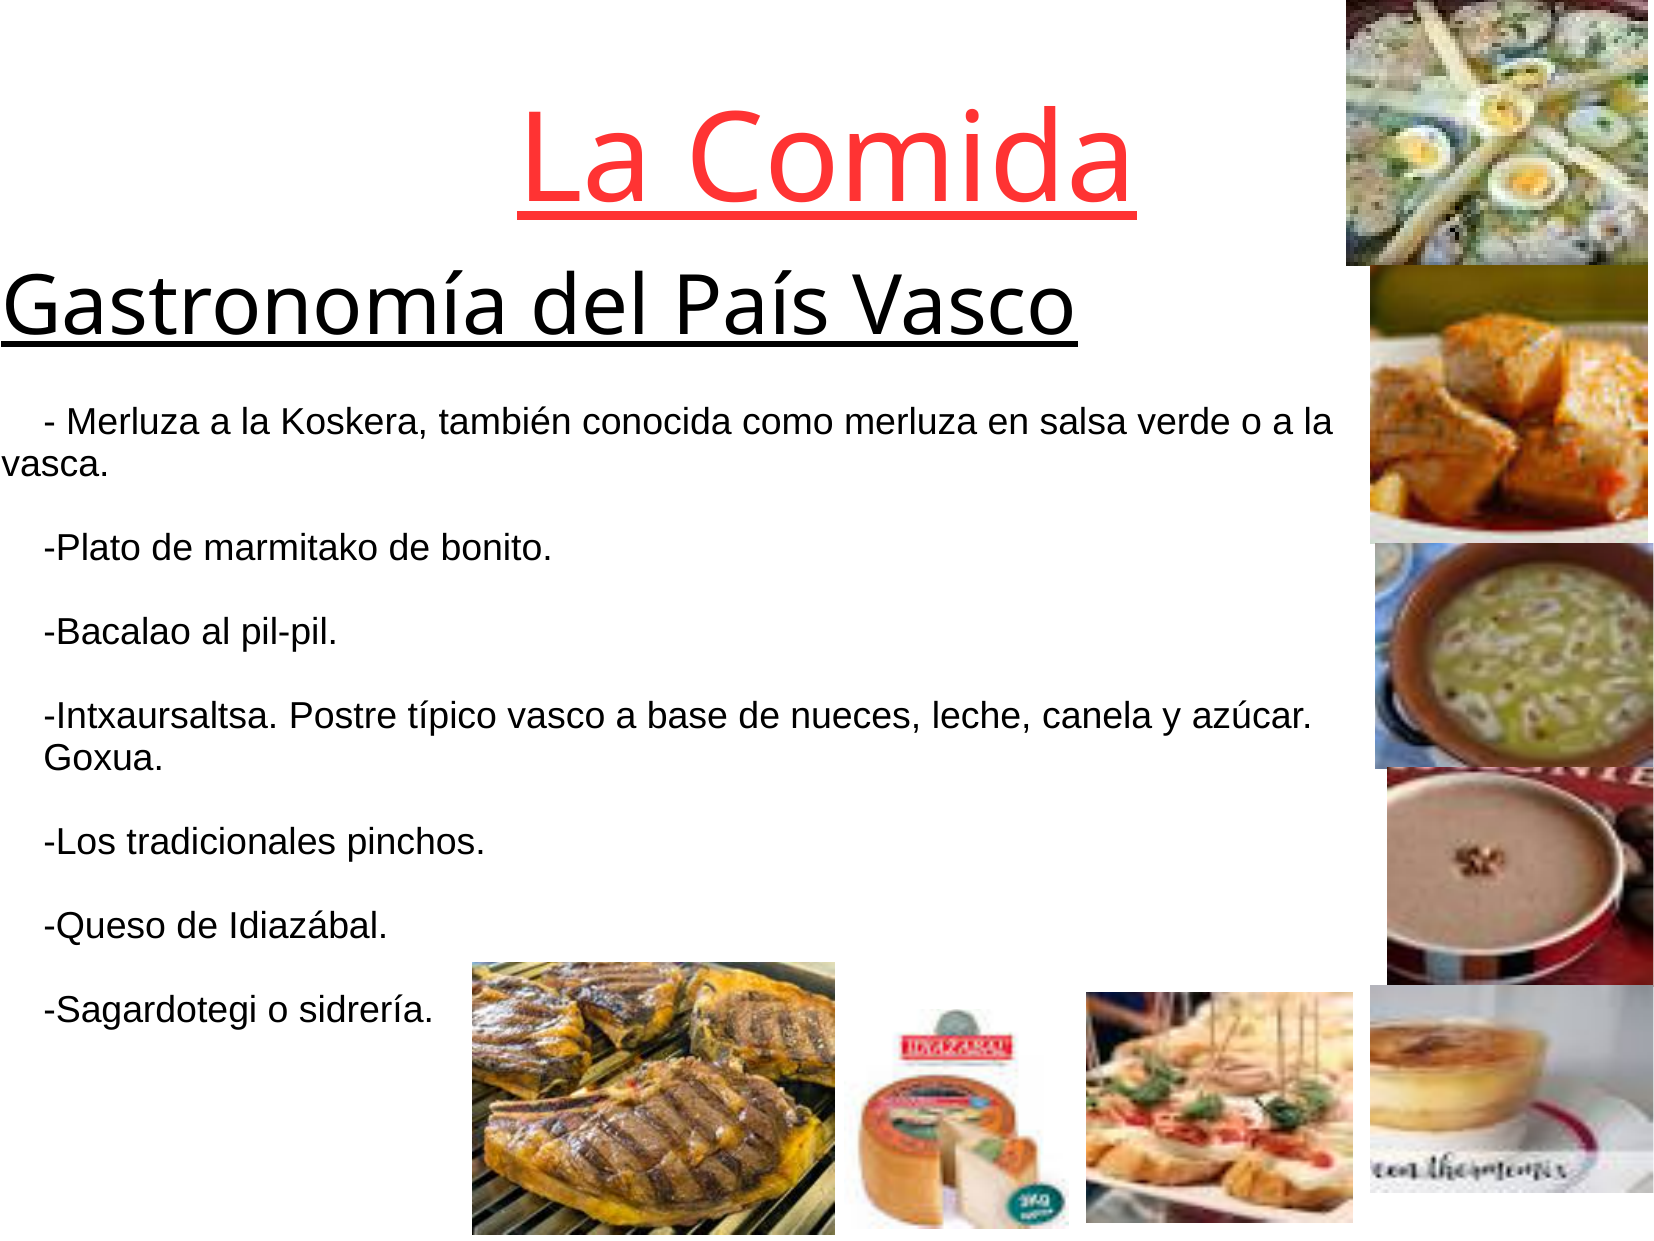

# La Comida
Gastronomía del País Vasco
 - Merluza a la Koskera, también conocida como merluza en salsa verde o a la vasca.
 -Plato de marmitako de bonito.
 -Bacalao al pil-pil.
 -Intxaursaltsa. Postre típico vasco a base de nueces, leche, canela y azúcar.
 Goxua.
 -Los tradicionales pinchos.
 -Queso de Idiazábal.
 -Sagardotegi o sidrería.